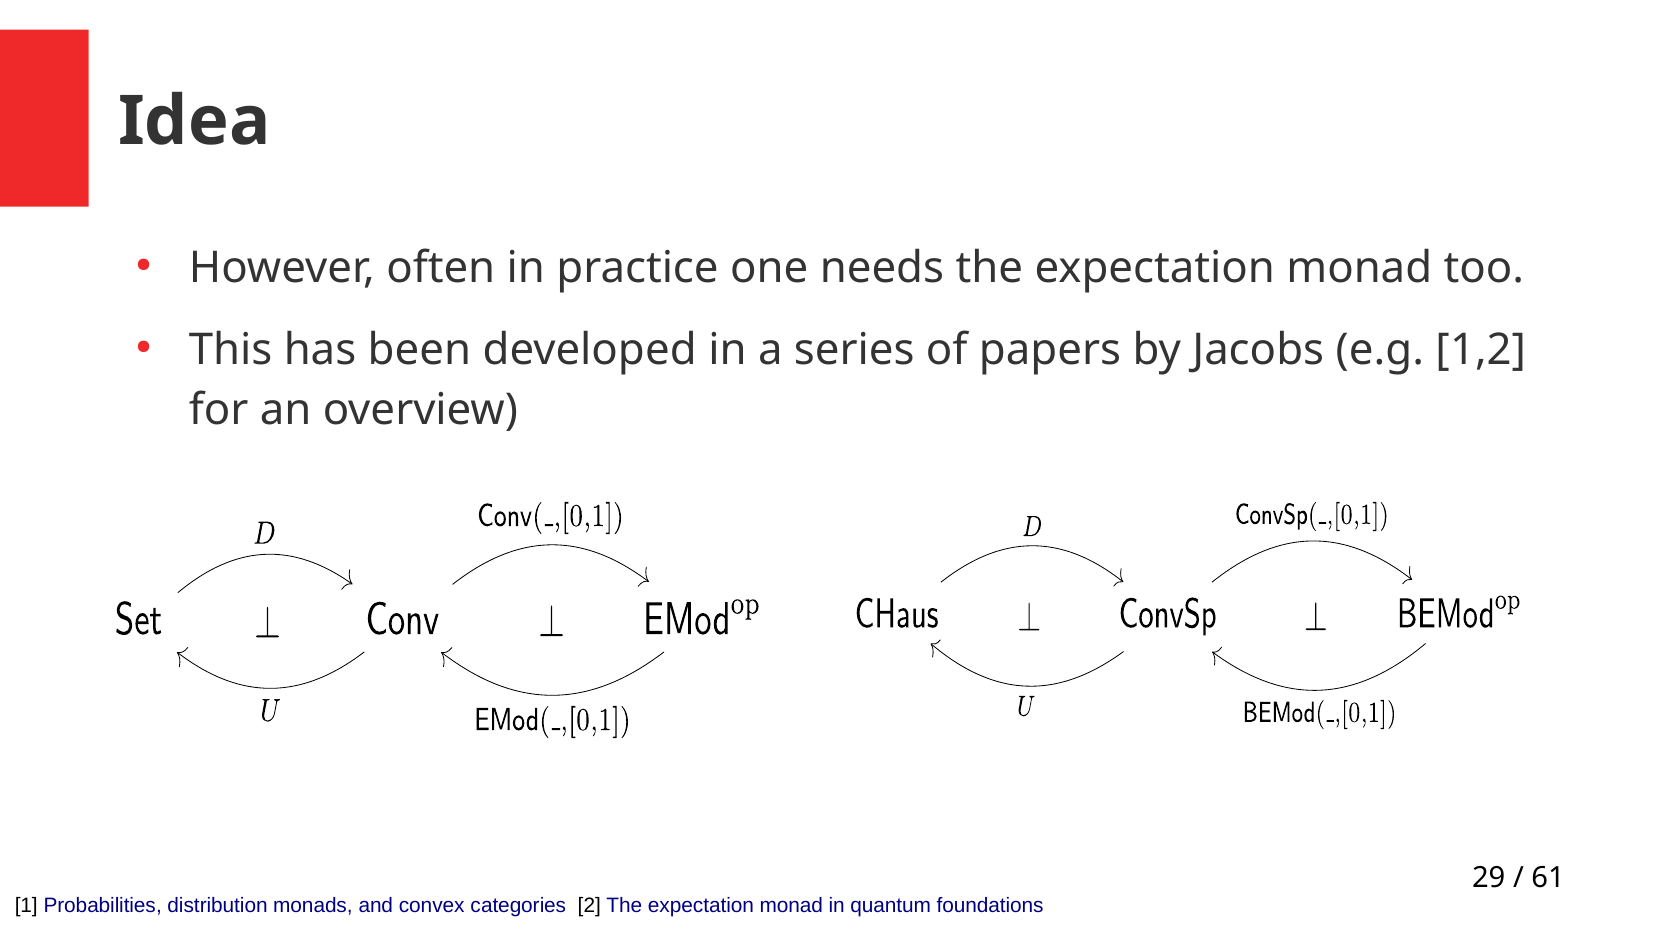

# Idea
However, often in practice one needs the expectation monad too.
This has been developed in a series of papers by Jacobs (e.g. [1,2] for an overview)
29
[1] Probabilities, distribution monads, and convex categories [2] The expectation monad in quantum foundations